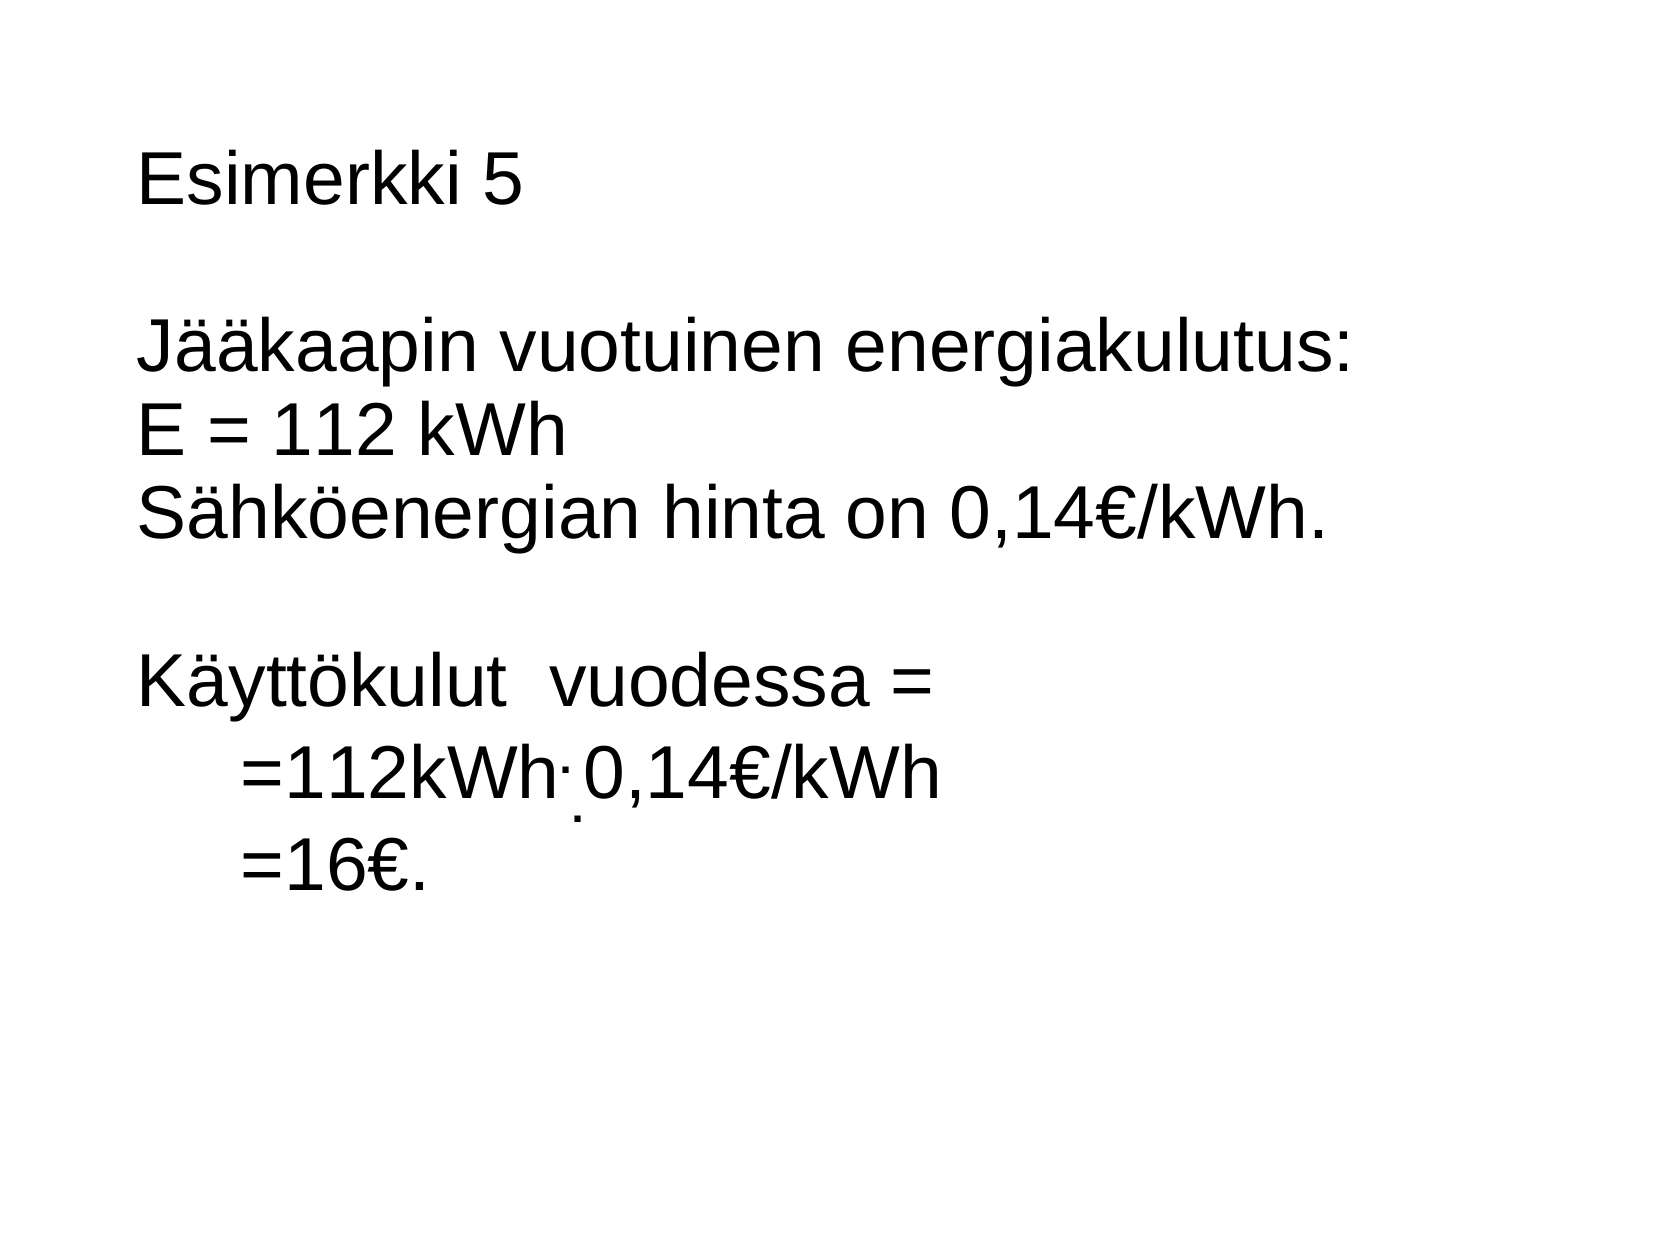

Esimerkki 5
Jääkaapin vuotuinen energiakulutus:
E = 112 kWh
Sähköenergian hinta on 0,14€/kWh.
Käyttökulut vuodessa =
 =112kWh..0,14€/kWh
 =16€.